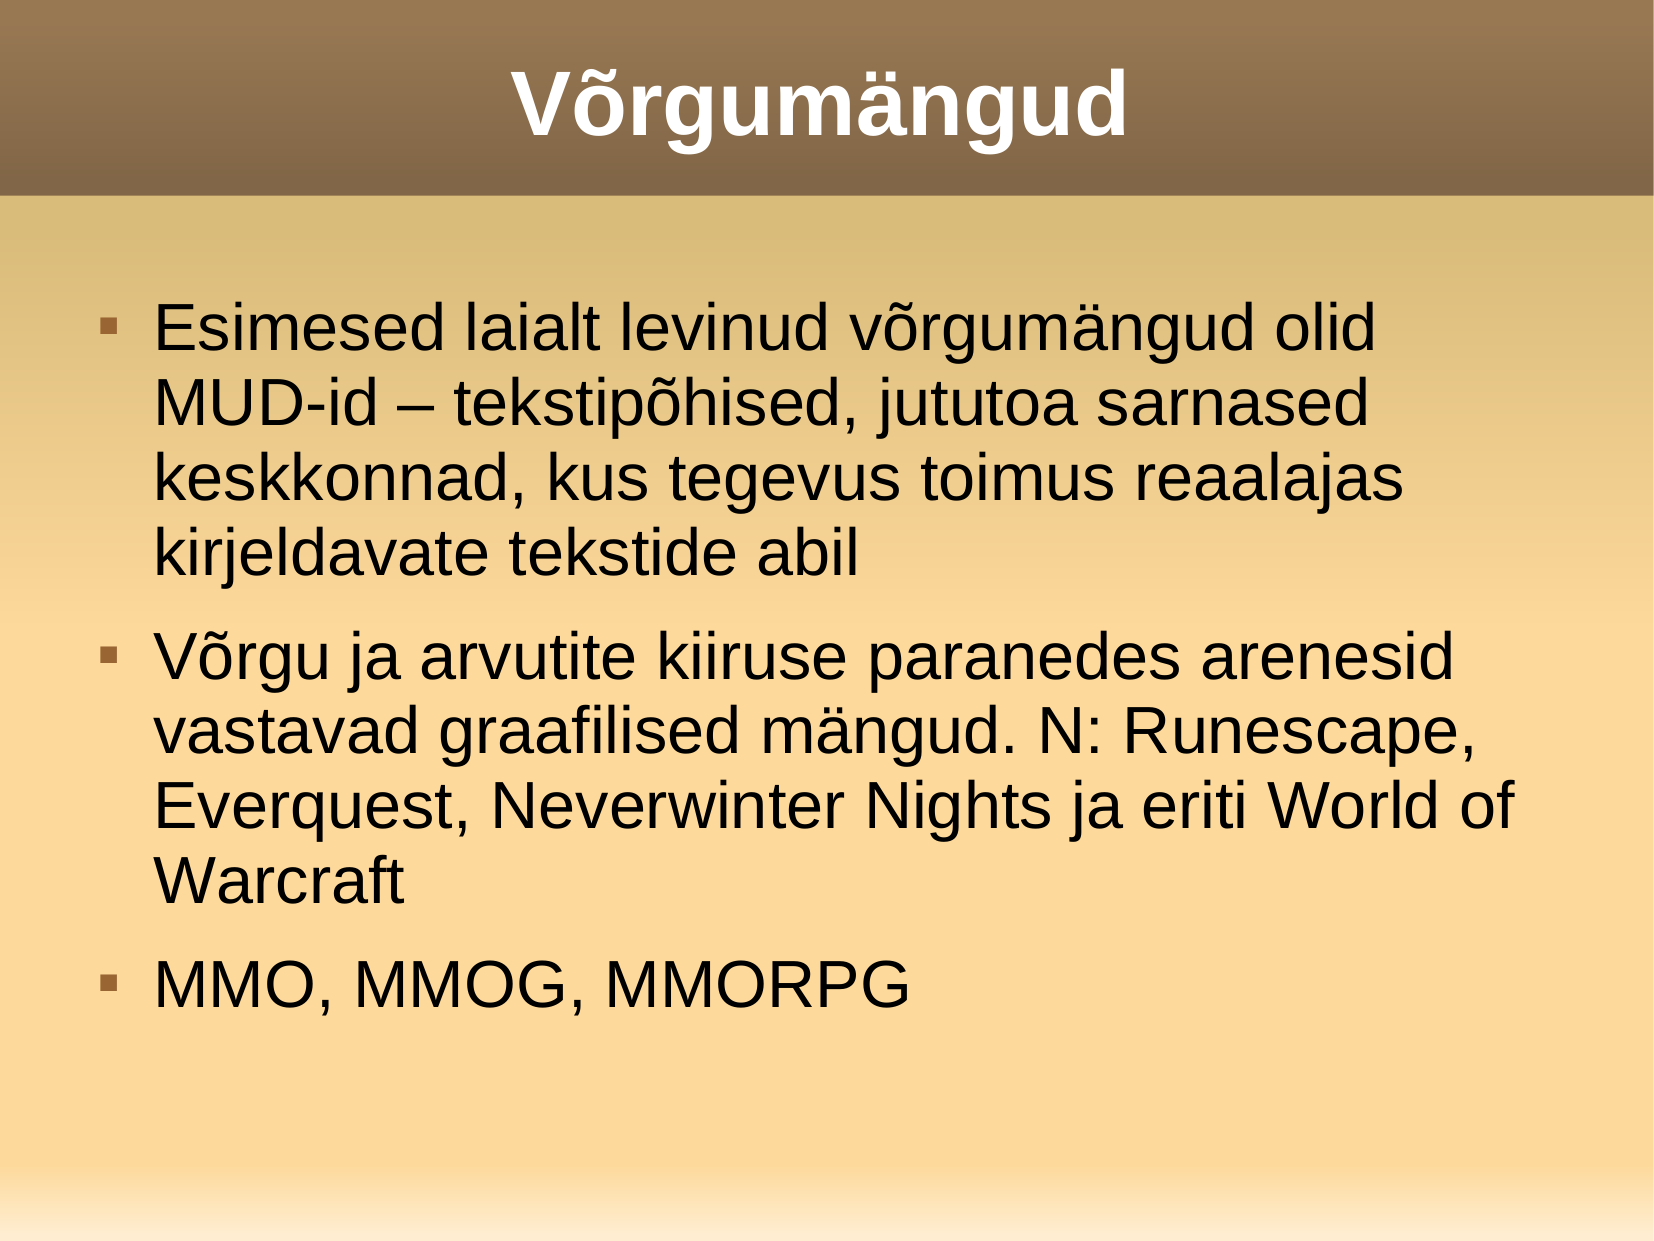

# Võrgumängud
Esimesed laialt levinud võrgumängud olid MUD-id – tekstipõhised, jututoa sarnased keskkonnad, kus tegevus toimus reaalajas kirjeldavate tekstide abil
Võrgu ja arvutite kiiruse paranedes arenesid vastavad graafilised mängud. N: Runescape, Everquest, Neverwinter Nights ja eriti World of Warcraft
MMO, MMOG, MMORPG